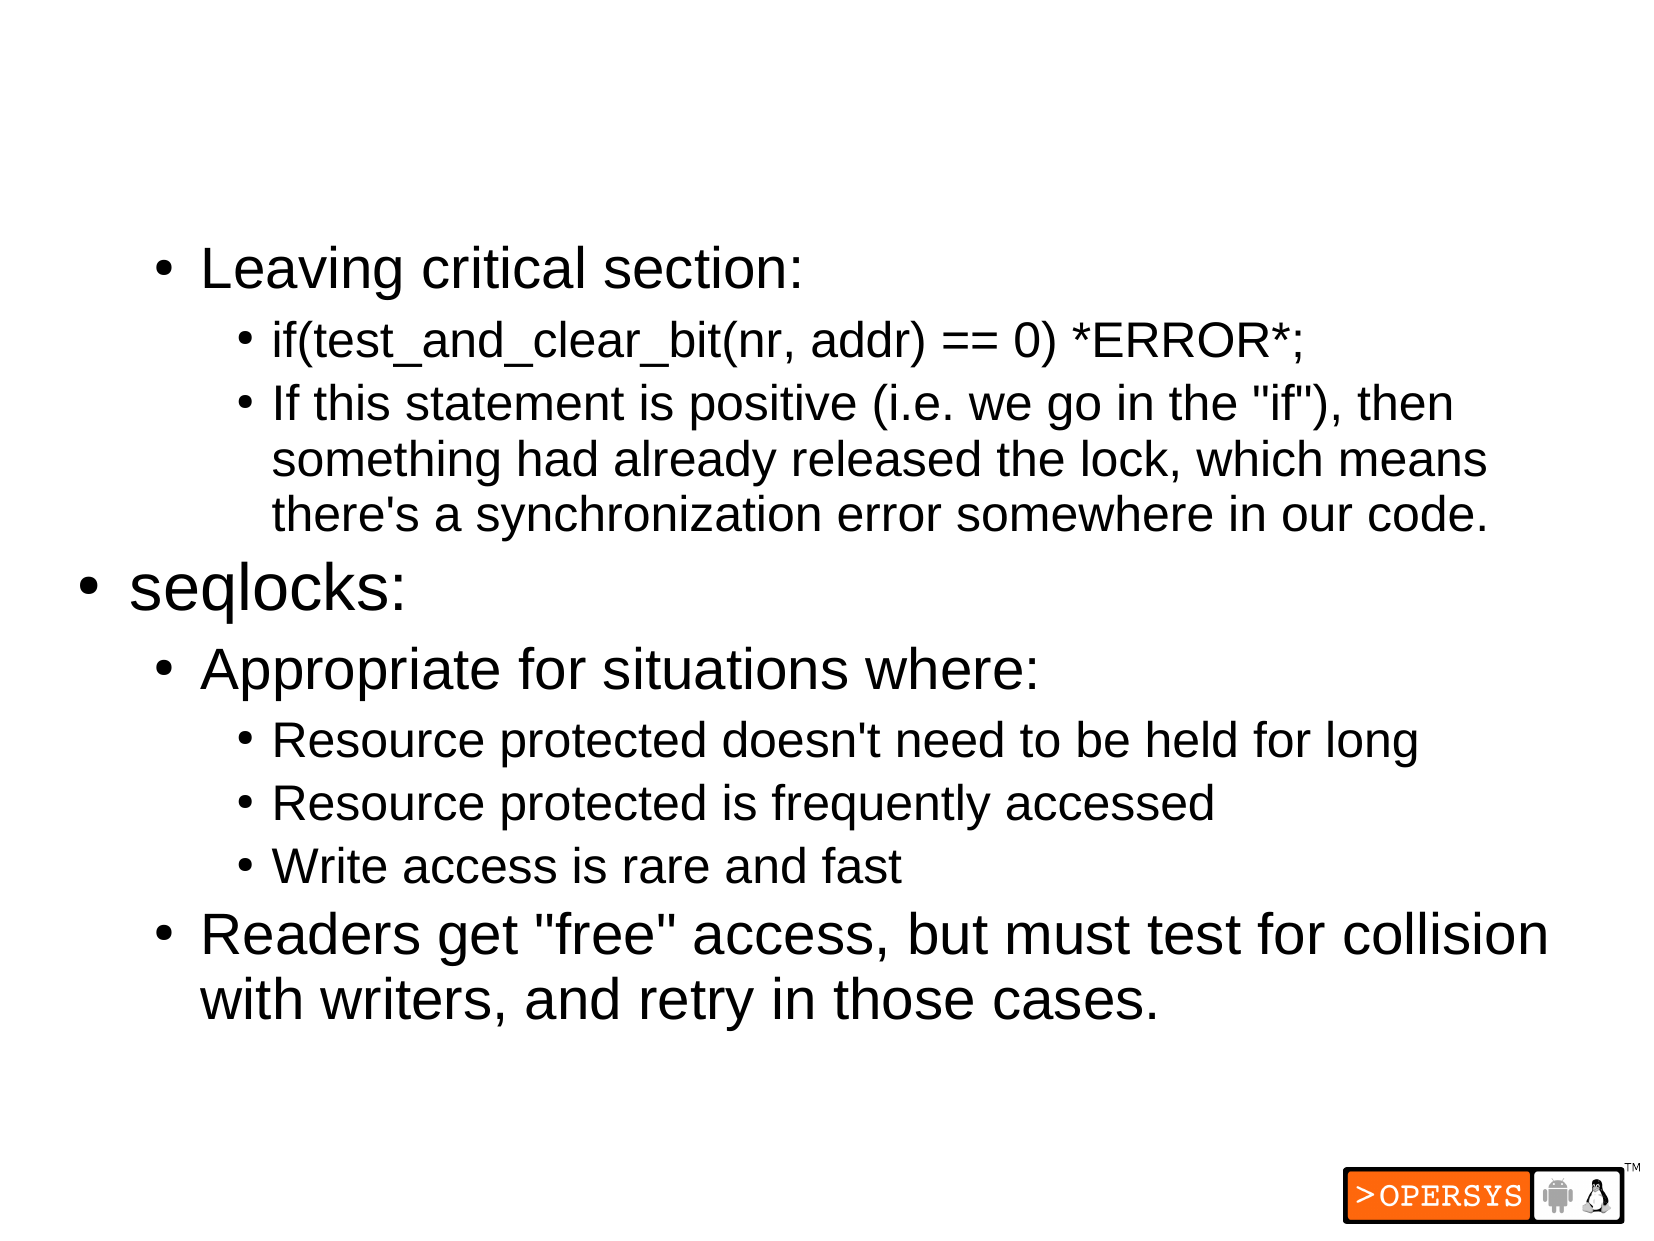

# Leaving critical section:
if(test_and_clear_bit(nr, addr) == 0) *ERROR*;
If this statement is positive (i.e. we go in the "if"), then something had already released the lock, which means there's a synchronization error somewhere in our code.
seqlocks:
Appropriate for situations where:
Resource protected doesn't need to be held for long
Resource protected is frequently accessed
Write access is rare and fast
Readers get "free" access, but must test for collision with writers, and retry in those cases.